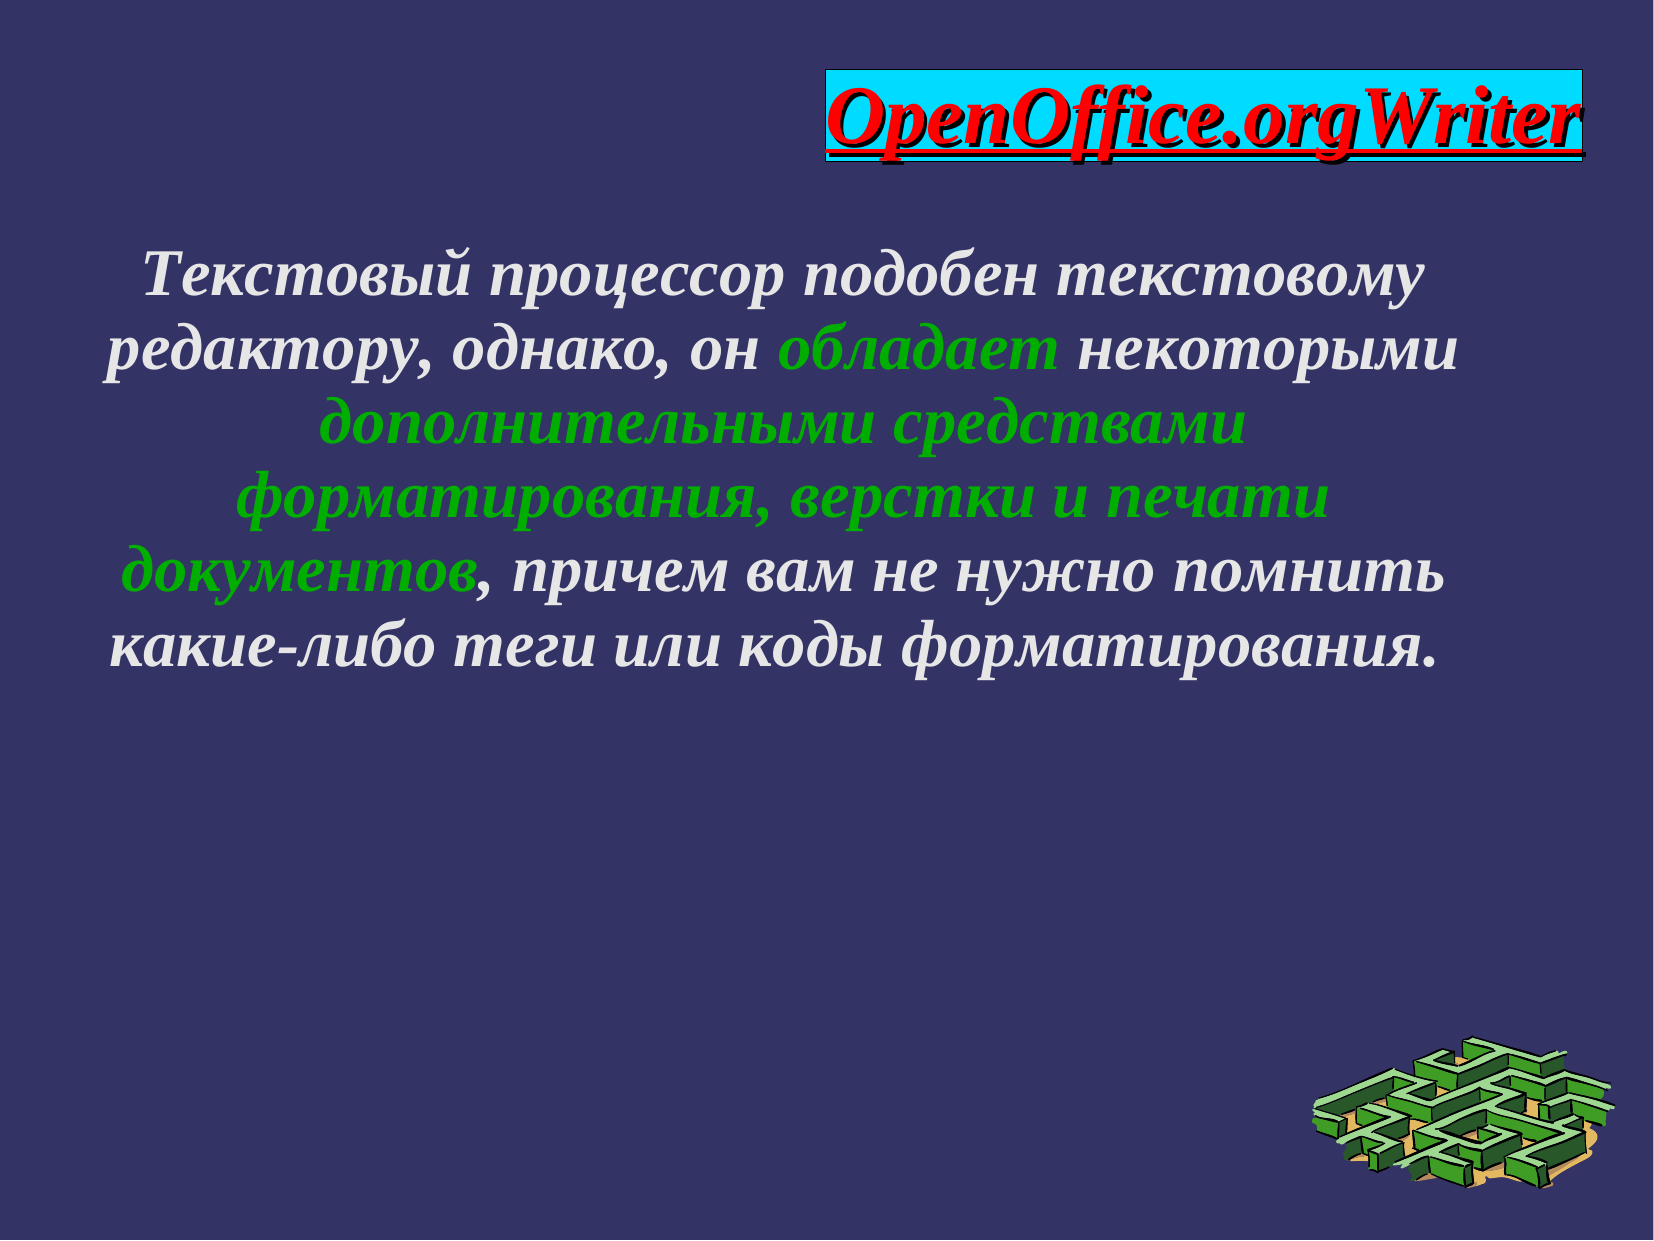

OpenOffice.orgWriter
# Текстовый процессор подобен текстовому редактору, однако, он обладает некоторыми дополнительными средствами форматирования, верстки и печати документов, причем вам не нужно помнить какие-либо теги или коды форматирования.